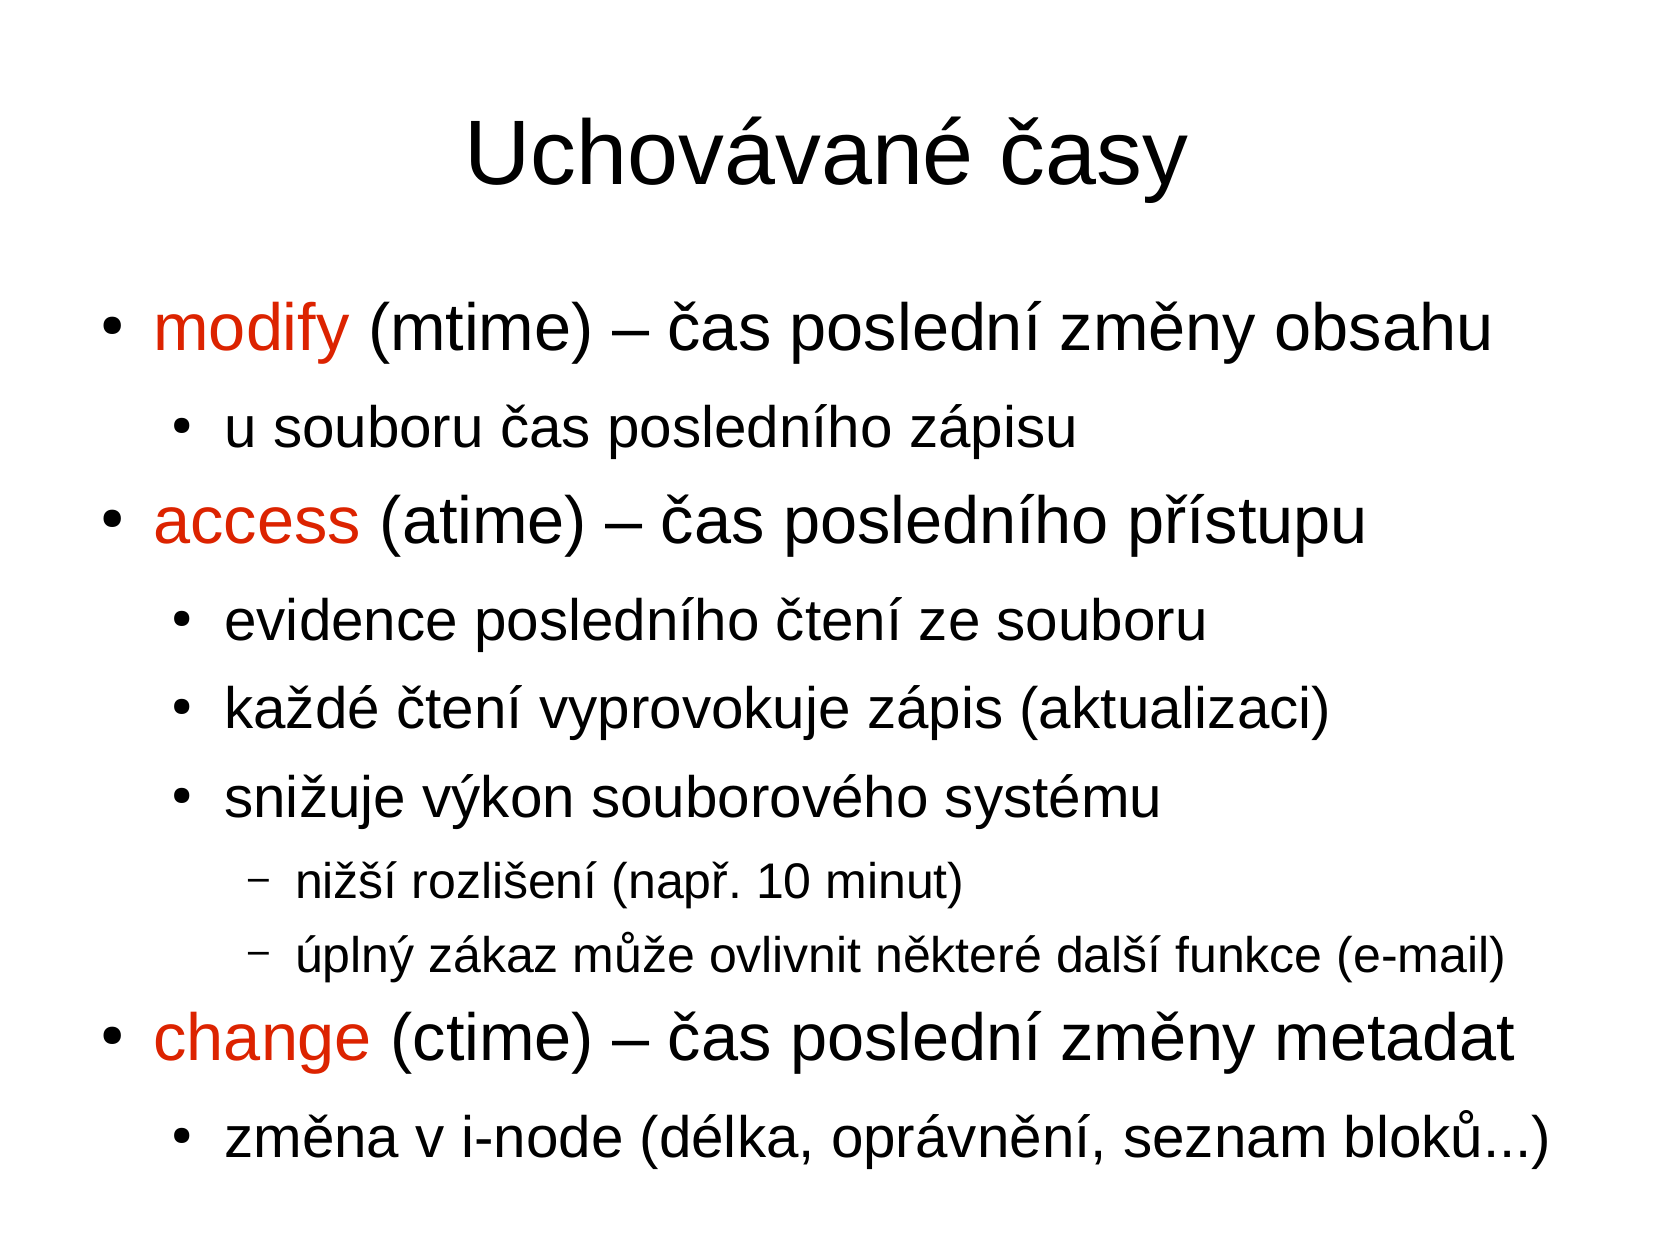

# Uchovávané časy
modify (mtime) – čas poslední změny obsahu
u souboru čas posledního zápisu
access (atime) – čas posledního přístupu
evidence posledního čtení ze souboru
každé čtení vyprovokuje zápis (aktualizaci)
snižuje výkon souborového systému
nižší rozlišení (např. 10 minut)
úplný zákaz může ovlivnit některé další funkce (e-mail)
change (ctime) – čas poslední změny metadat
změna v i-node (délka, oprávnění, seznam bloků...)